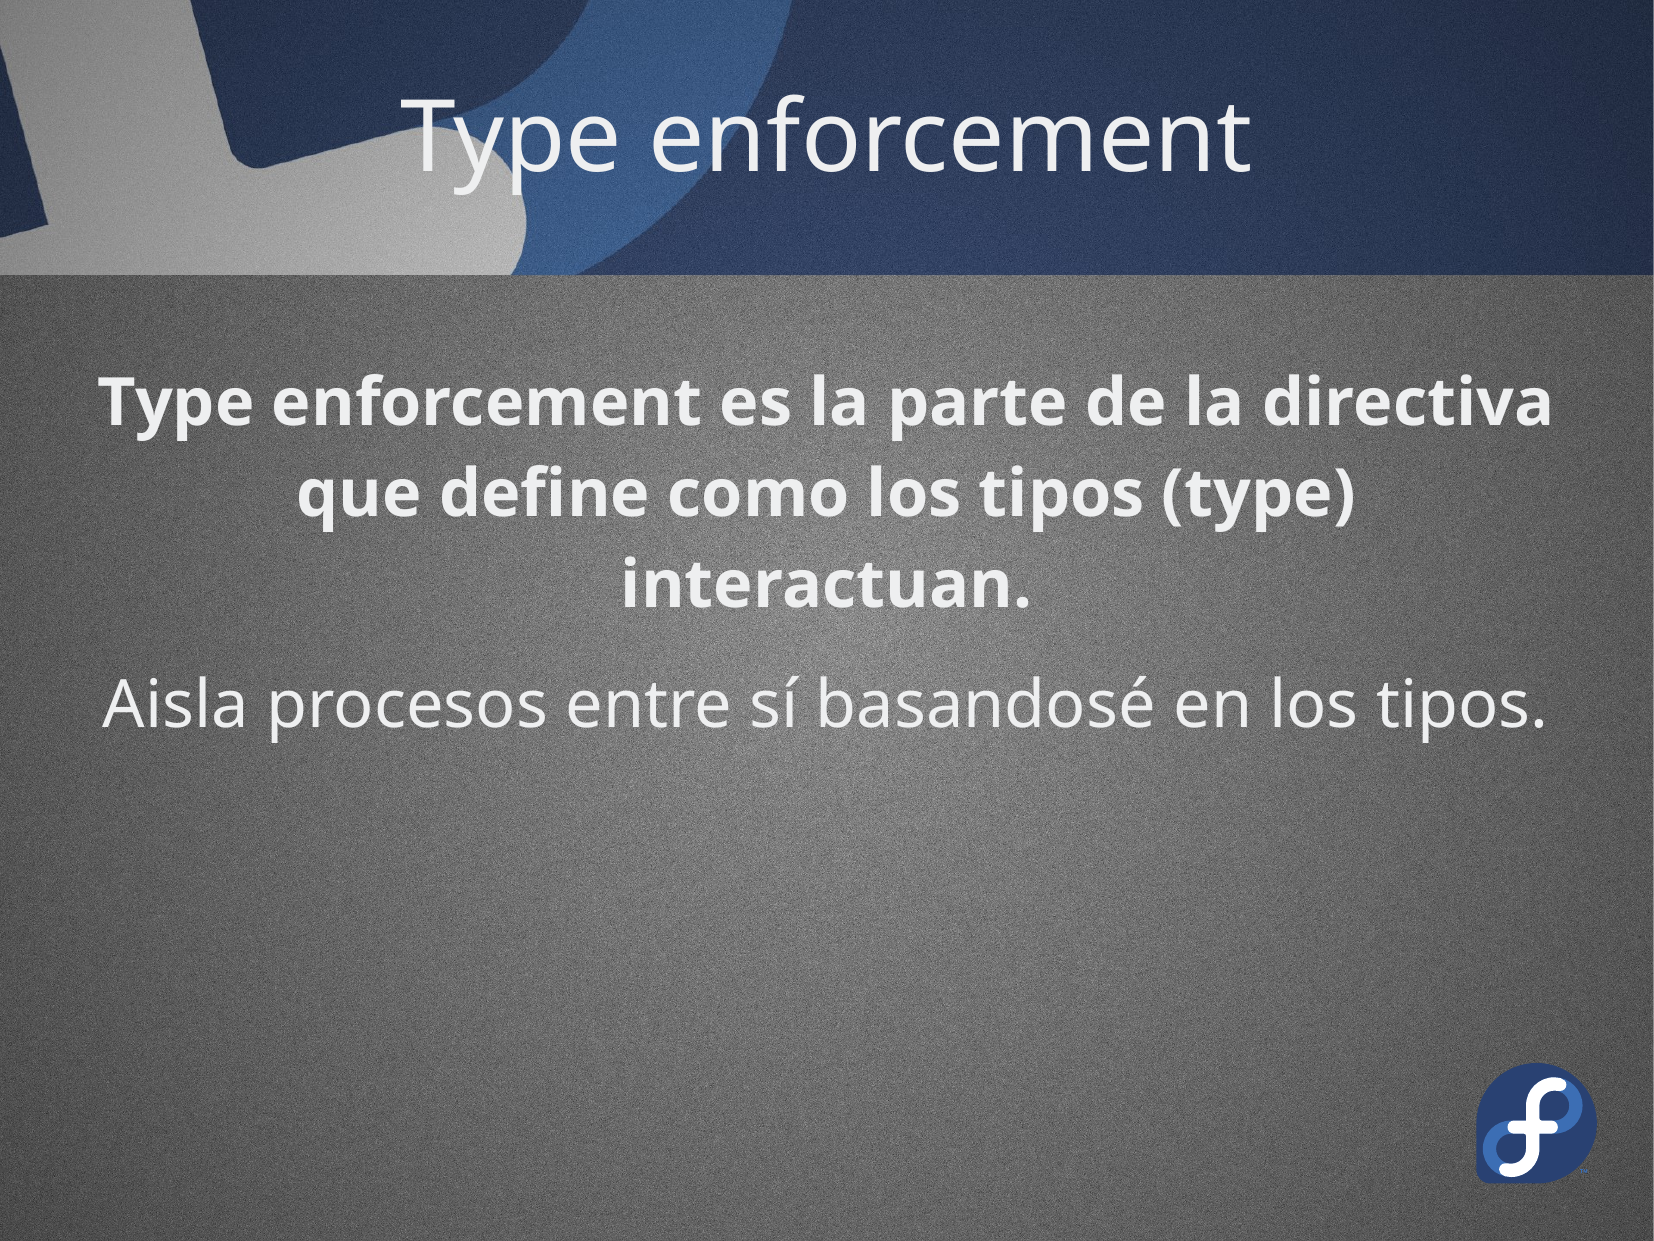

# Type enforcement
Type enforcement es la parte de la directiva que define como los tipos (type) interactuan.
Aisla procesos entre sí basandosé en los tipos.